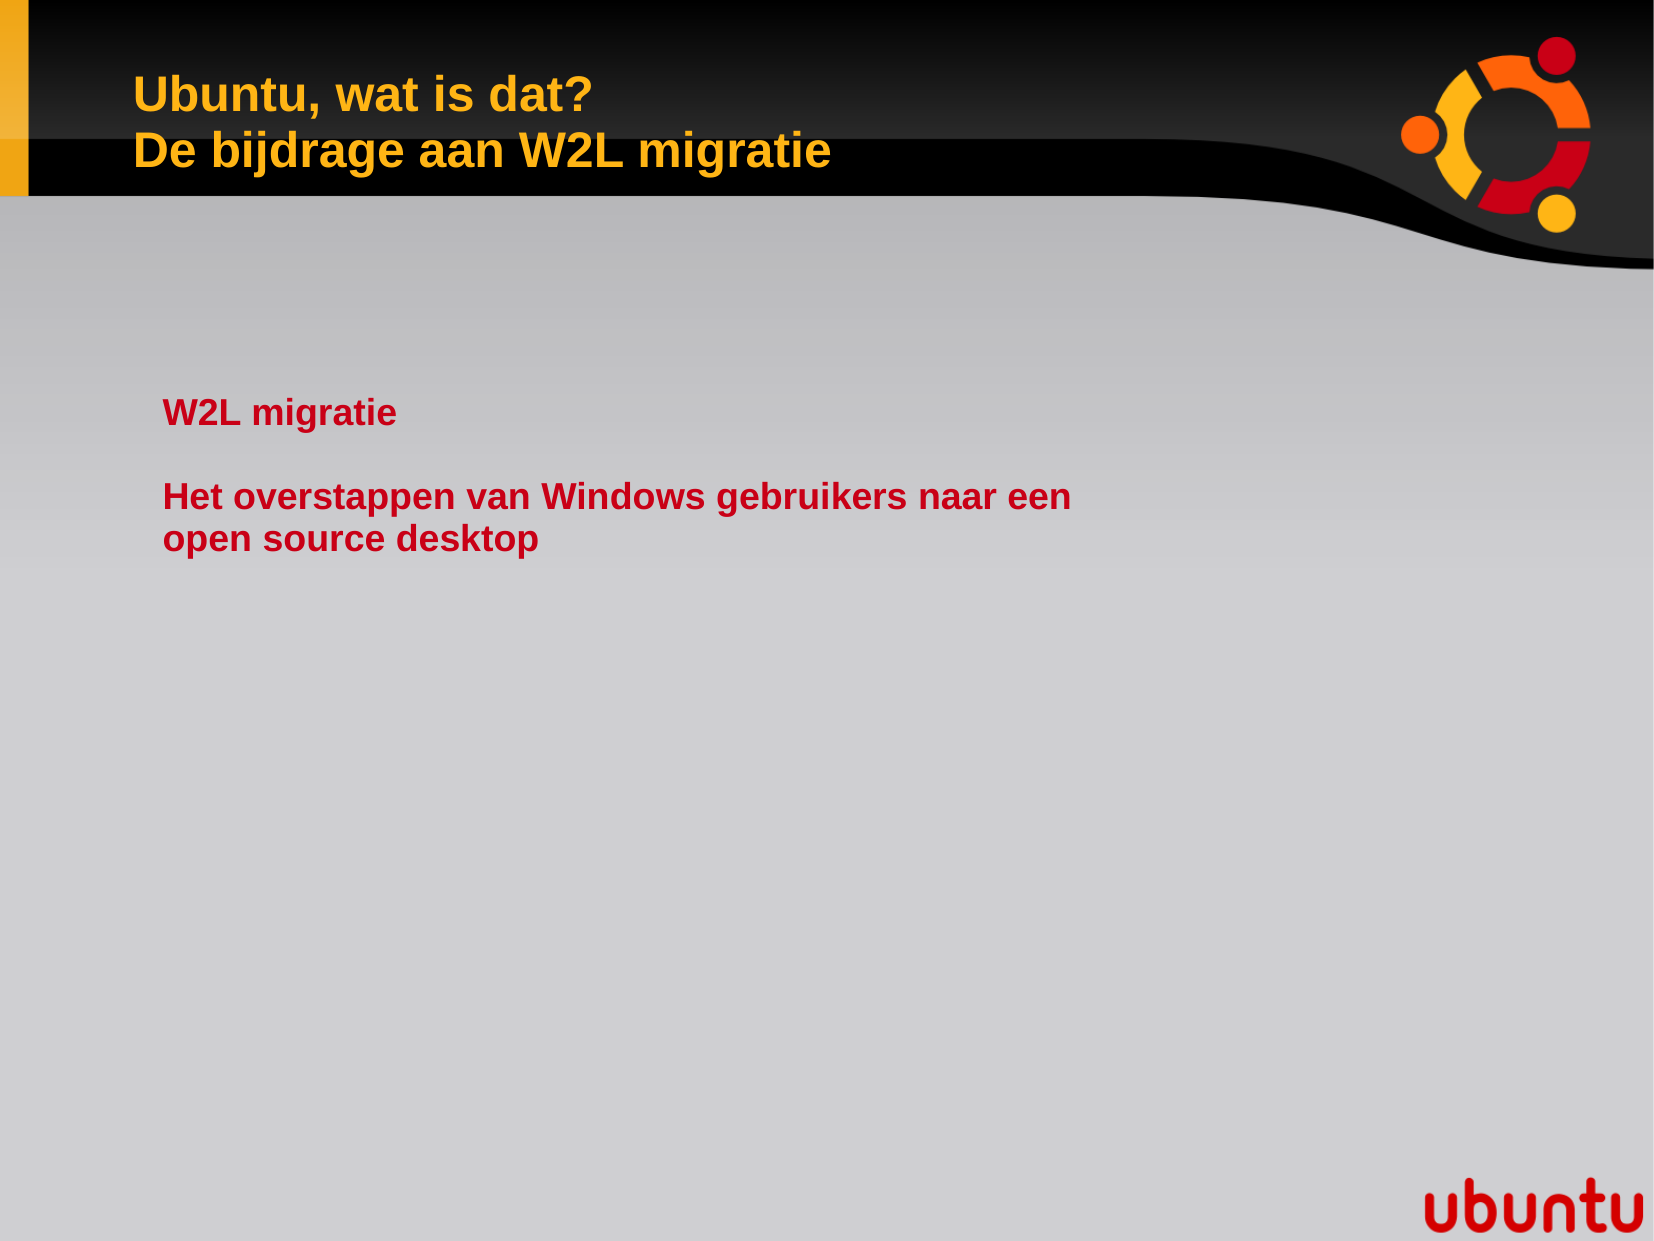

Ubuntu, wat is dat?
De bijdrage aan W2L migratie
W2L migratie
Het overstappen van Windows gebruikers naar een open source desktop